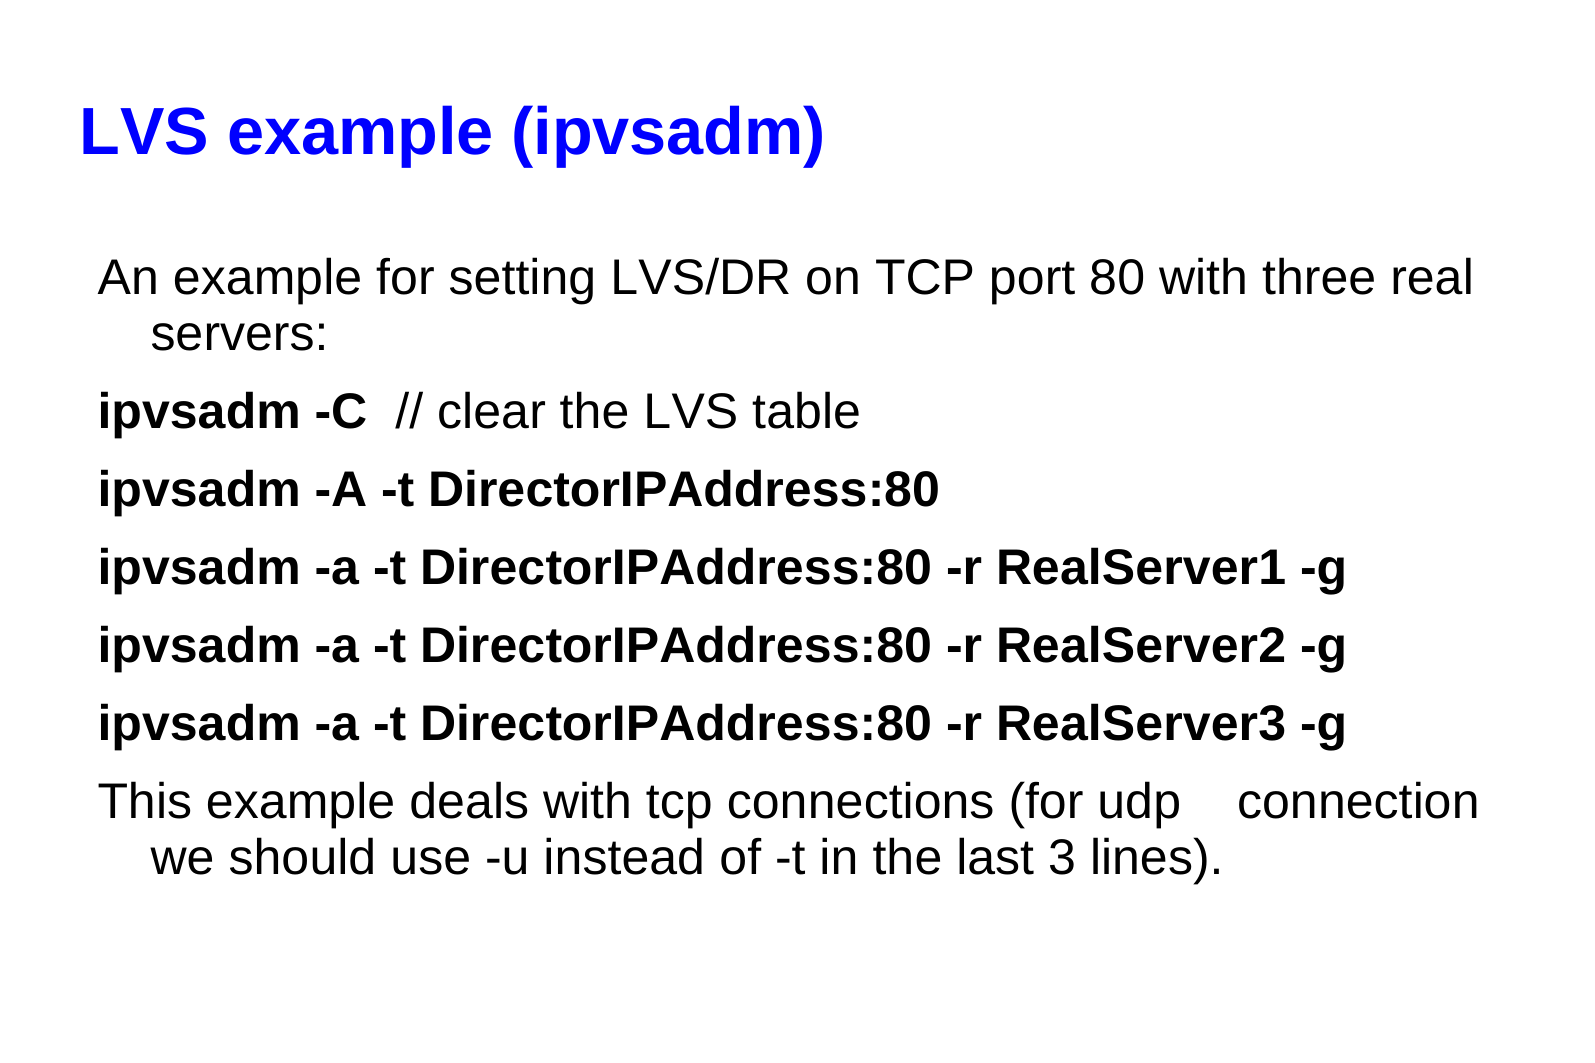

# LVS example (ipvsadm)
An example for setting LVS/DR on TCP port 80 with three real servers:
ipvsadm -C // clear the LVS table
ipvsadm -A -t DirectorIPAddress:80
ipvsadm -a -t DirectorIPAddress:80 -r RealServer1 -g
ipvsadm -a -t DirectorIPAddress:80 -r RealServer2 -g
ipvsadm -a -t DirectorIPAddress:80 -r RealServer3 -g
This example deals with tcp connections (for udp connection we should use -u instead of -t in the last 3 lines).